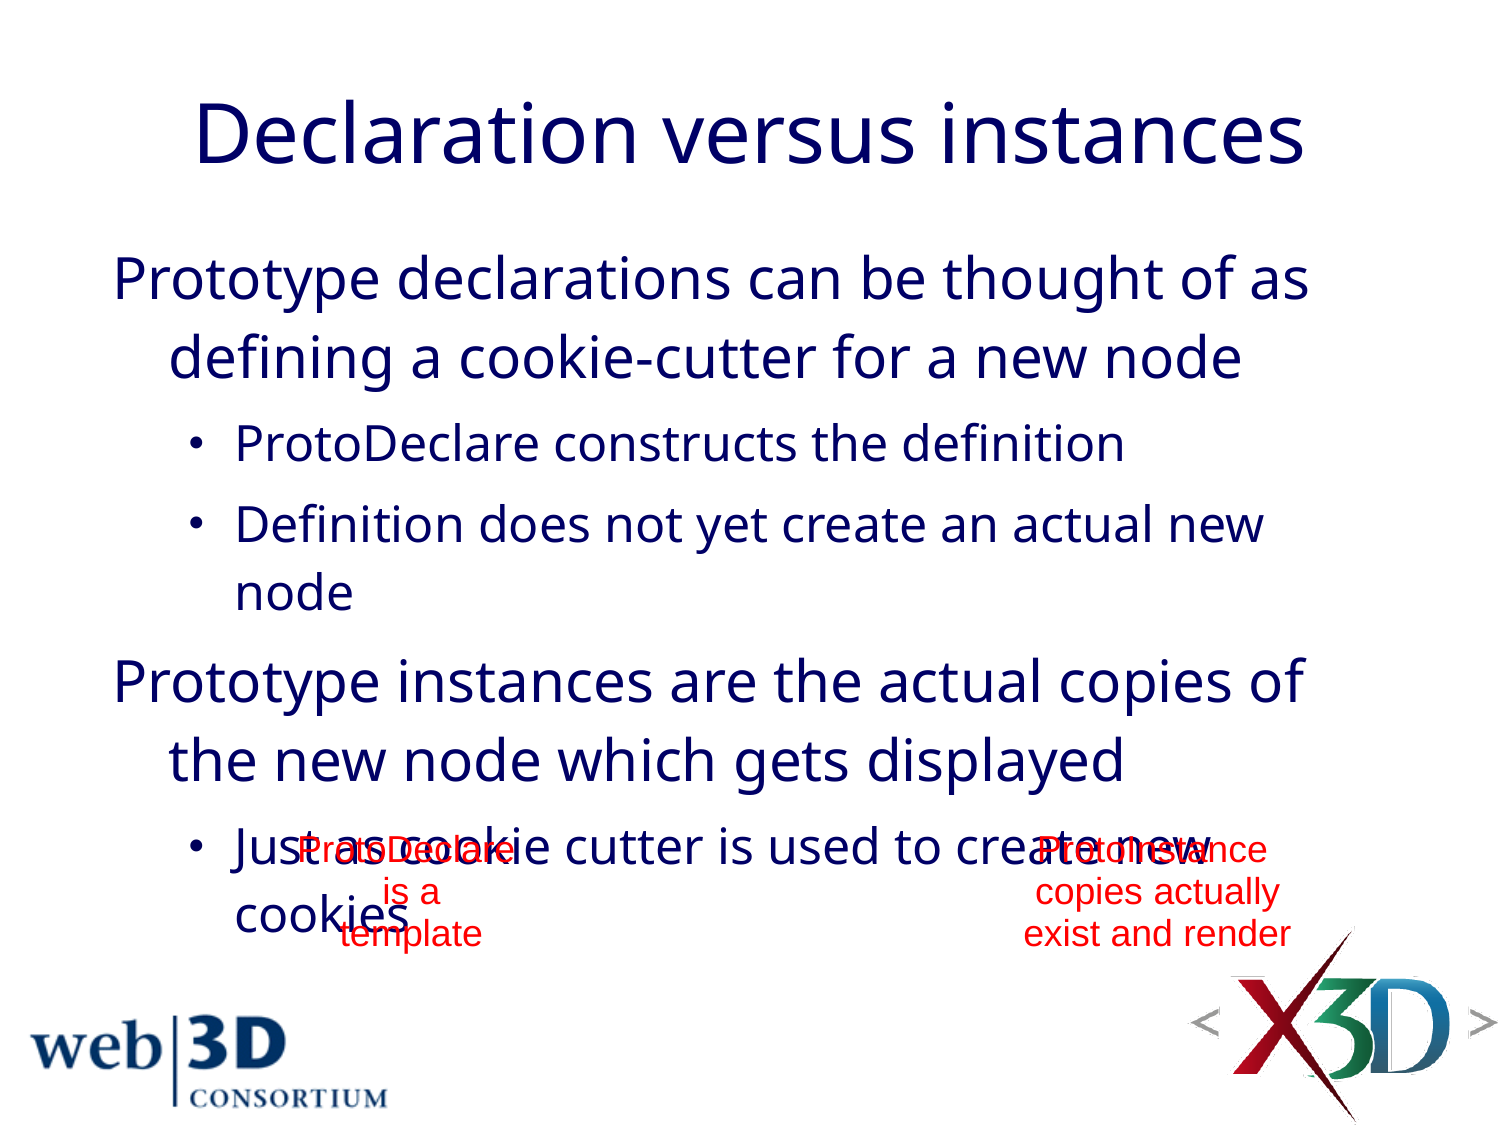

# Declaration versus instances
Prototype declarations can be thought of as defining a cookie-cutter for a new node
ProtoDeclare constructs the definition
Definition does not yet create an actual new node
Prototype instances are the actual copies of the new node which gets displayed
Just as cookie cutter is used to create new cookies
ProtoDeclare
is a
template
ProtoInstance
copies actually
exist and render